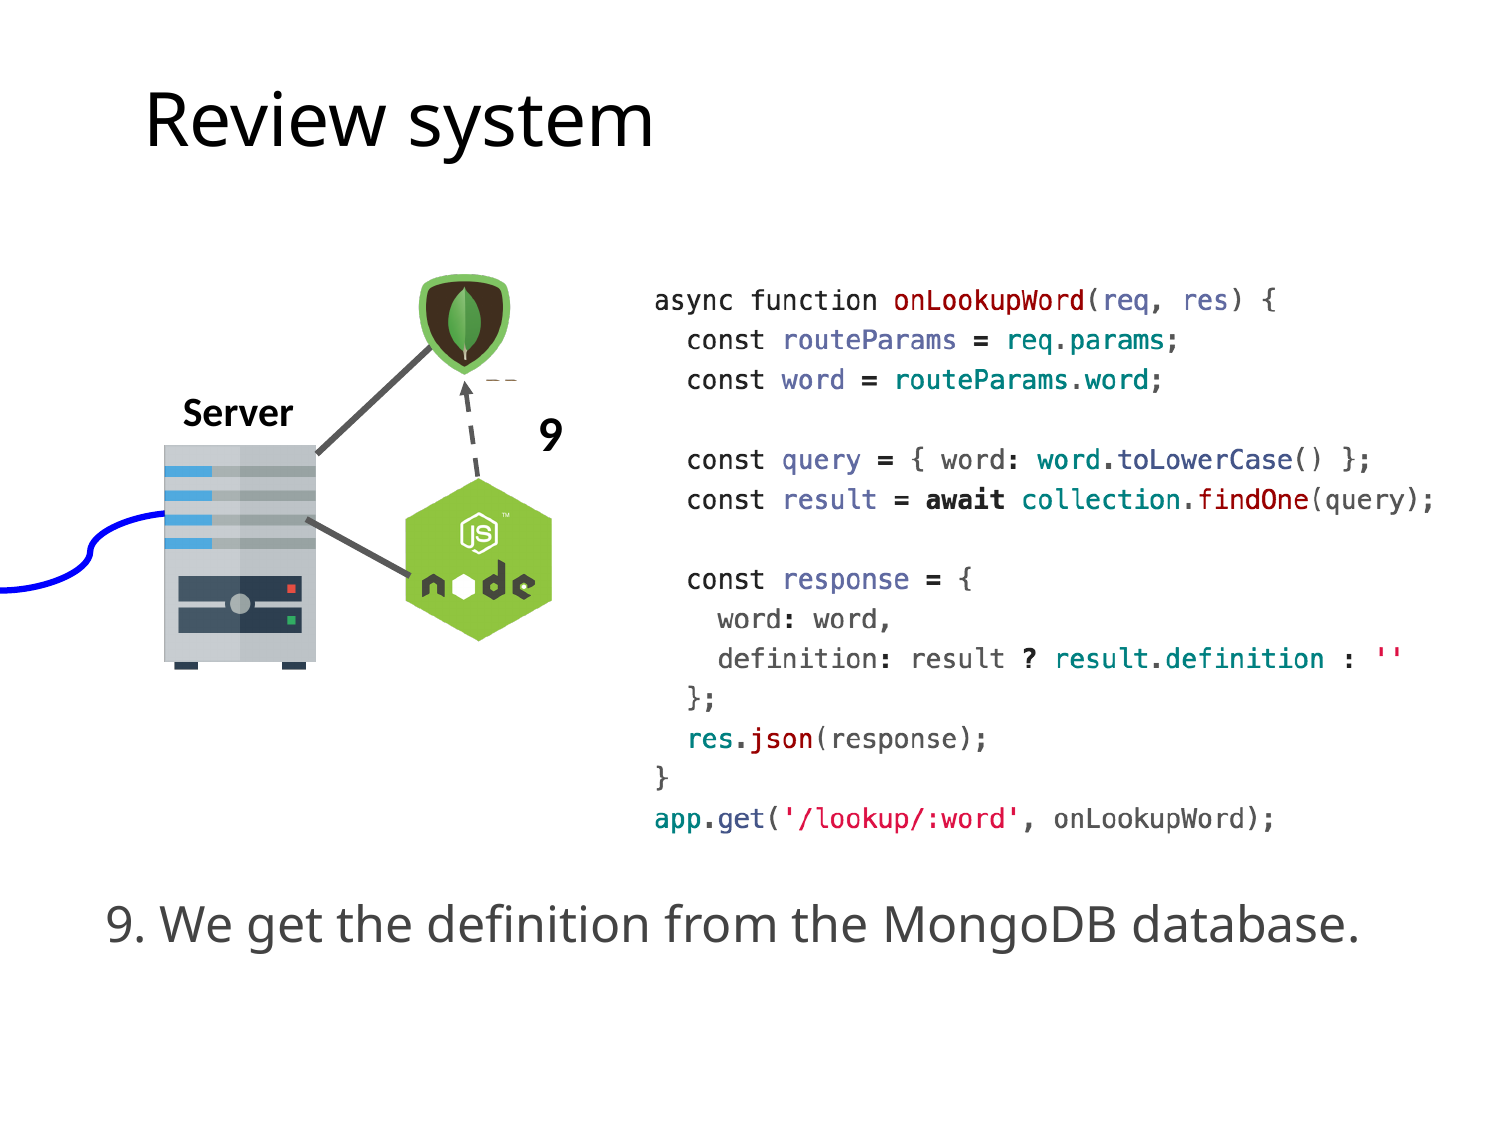

# Review system
Server
9
9. We get the definition from the MongoDB database.